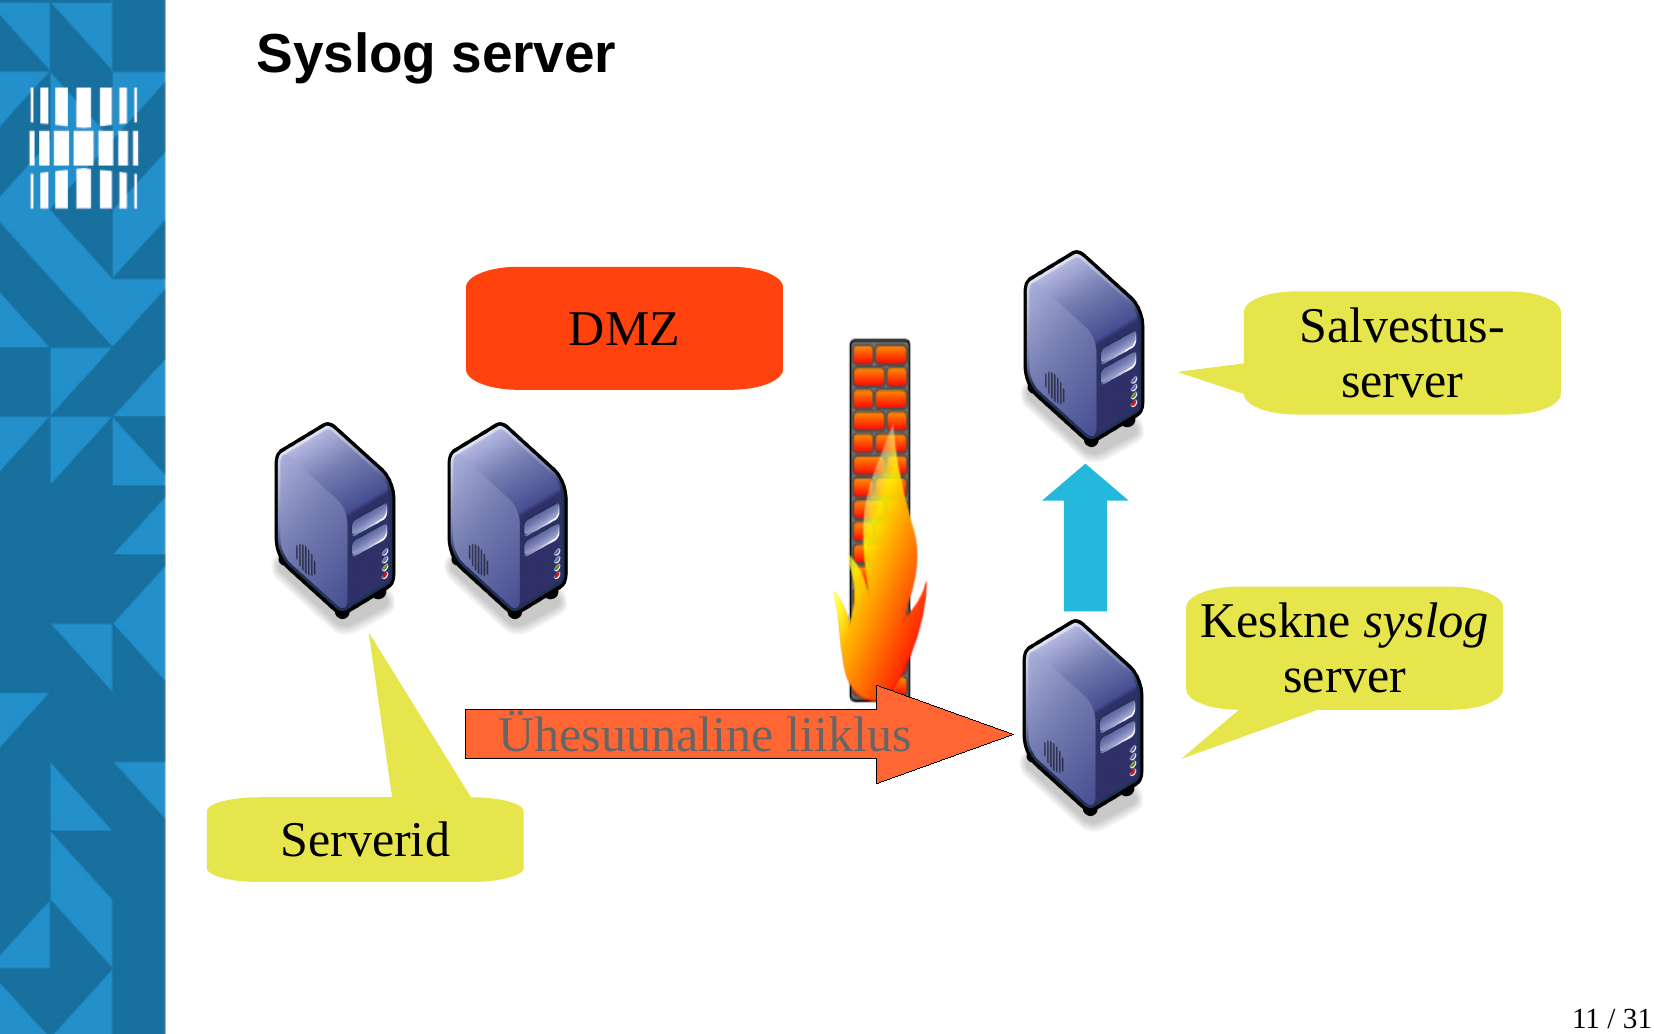

# Syslog server
DMZ
Salvestus-server
Keskne syslog server
Ühesuunaline liiklus
Serverid
11